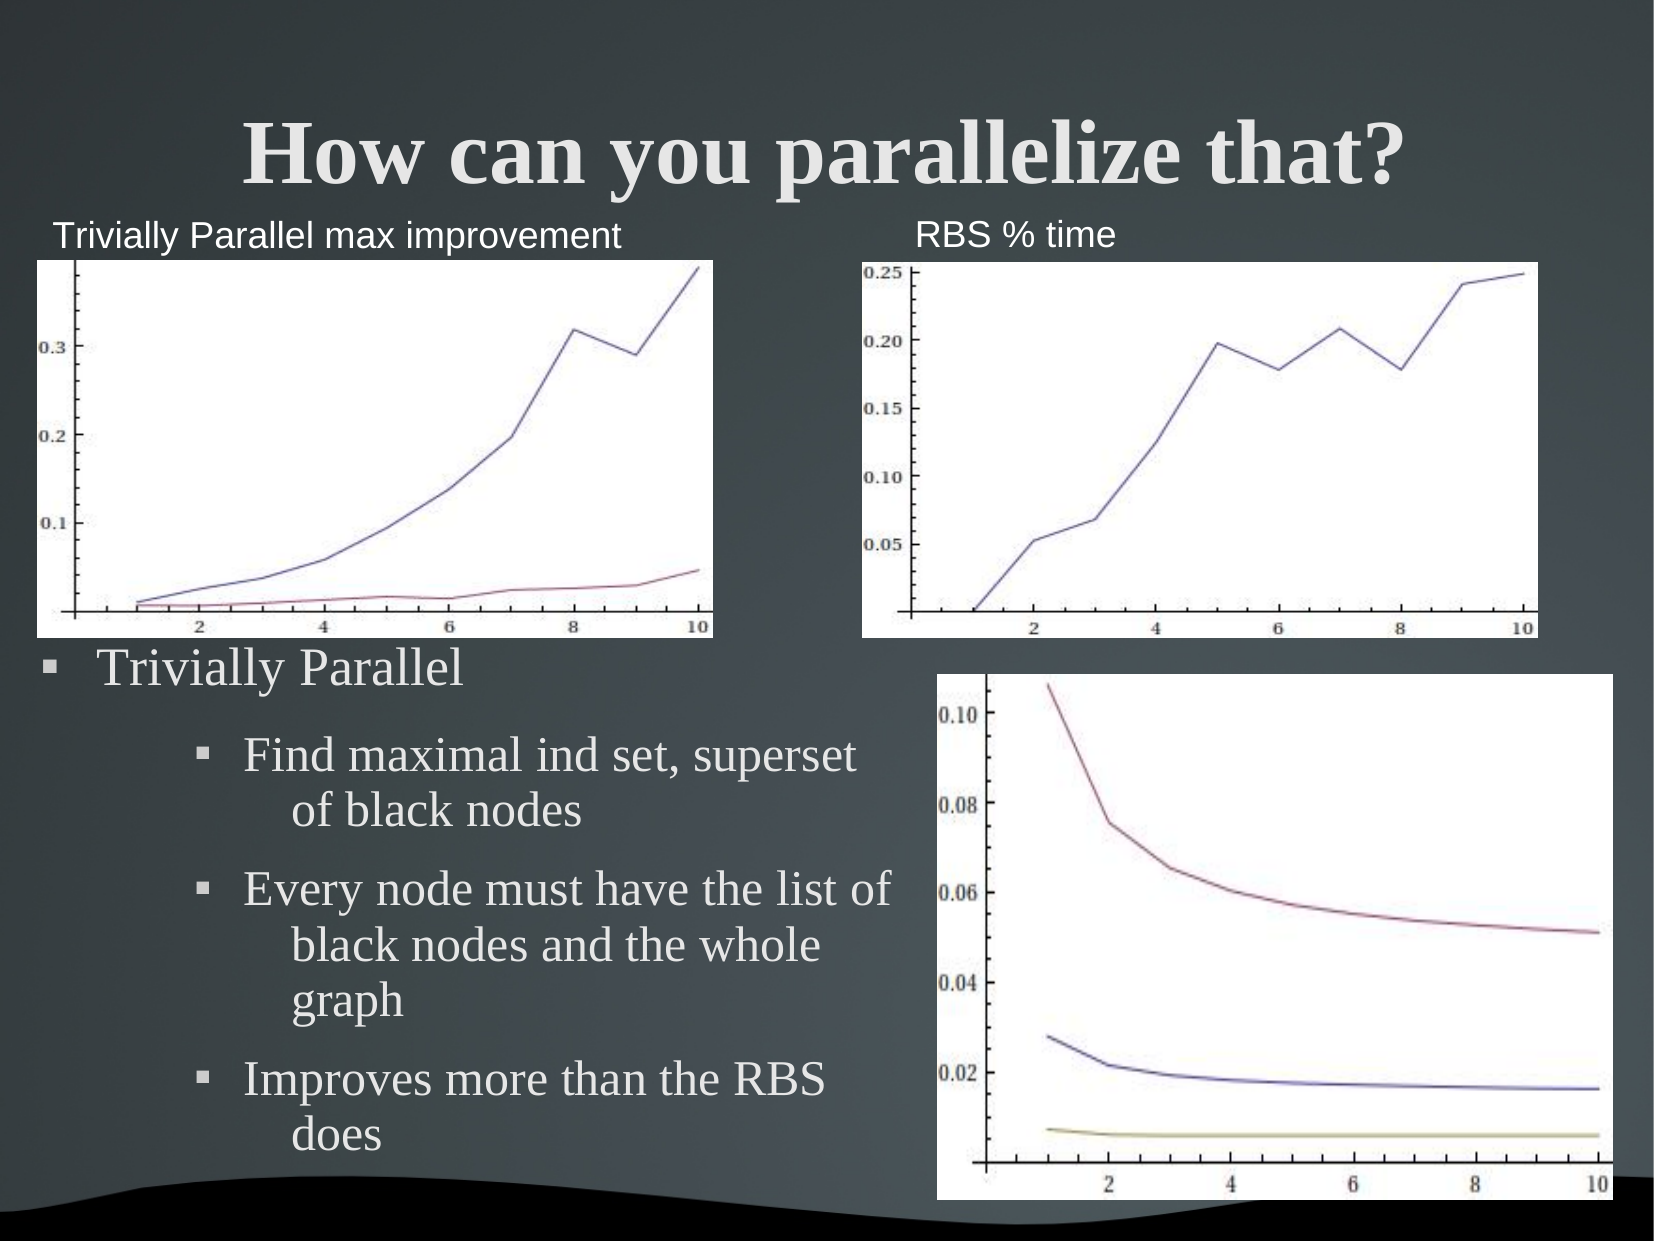

# How can you parallelize that?
RBS % time
Trivially Parallel max improvement
Trivially Parallel
Find maximal ind set, superset of black nodes
Every node must have the list of black nodes and the whole graph
Improves more than the RBS does